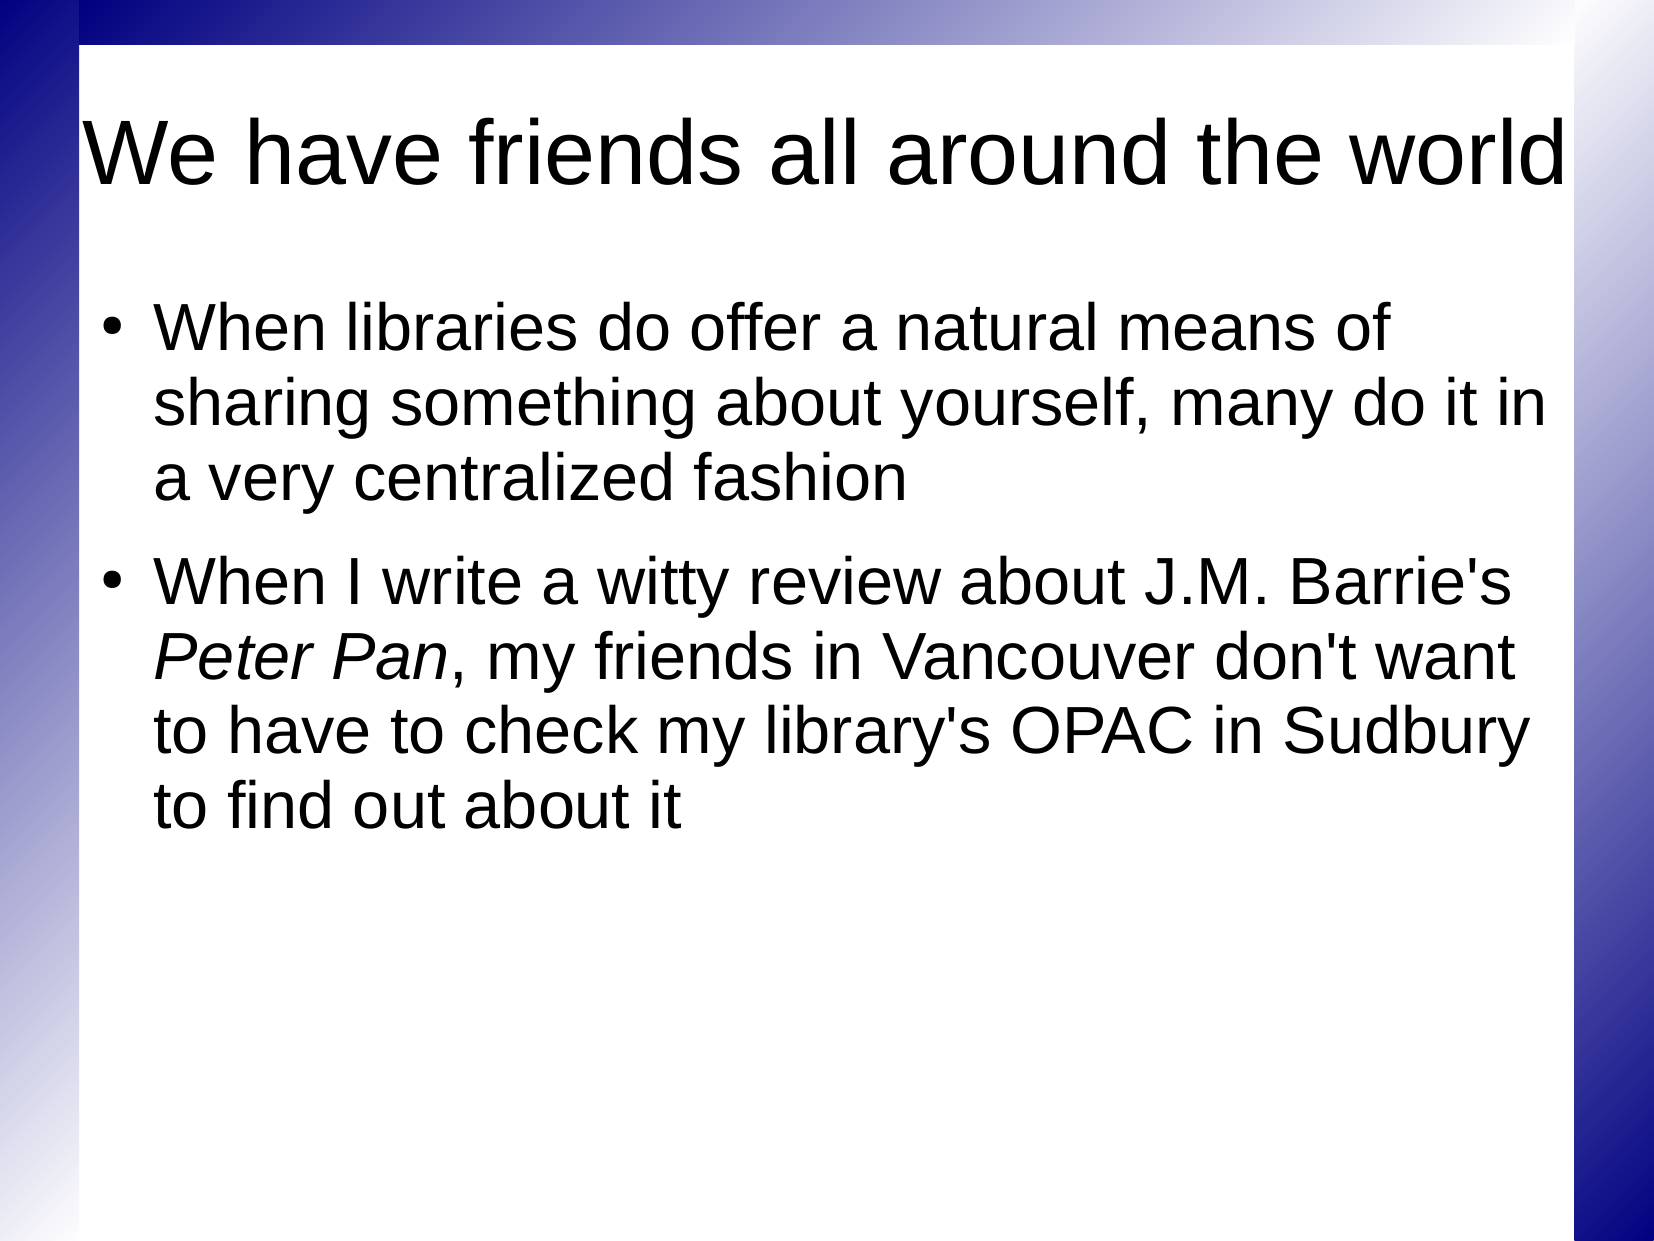

# We have friends all around the world
When libraries do offer a natural means of sharing something about yourself, many do it in a very centralized fashion
When I write a witty review about J.M. Barrie's Peter Pan, my friends in Vancouver don't want to have to check my library's OPAC in Sudbury to find out about it